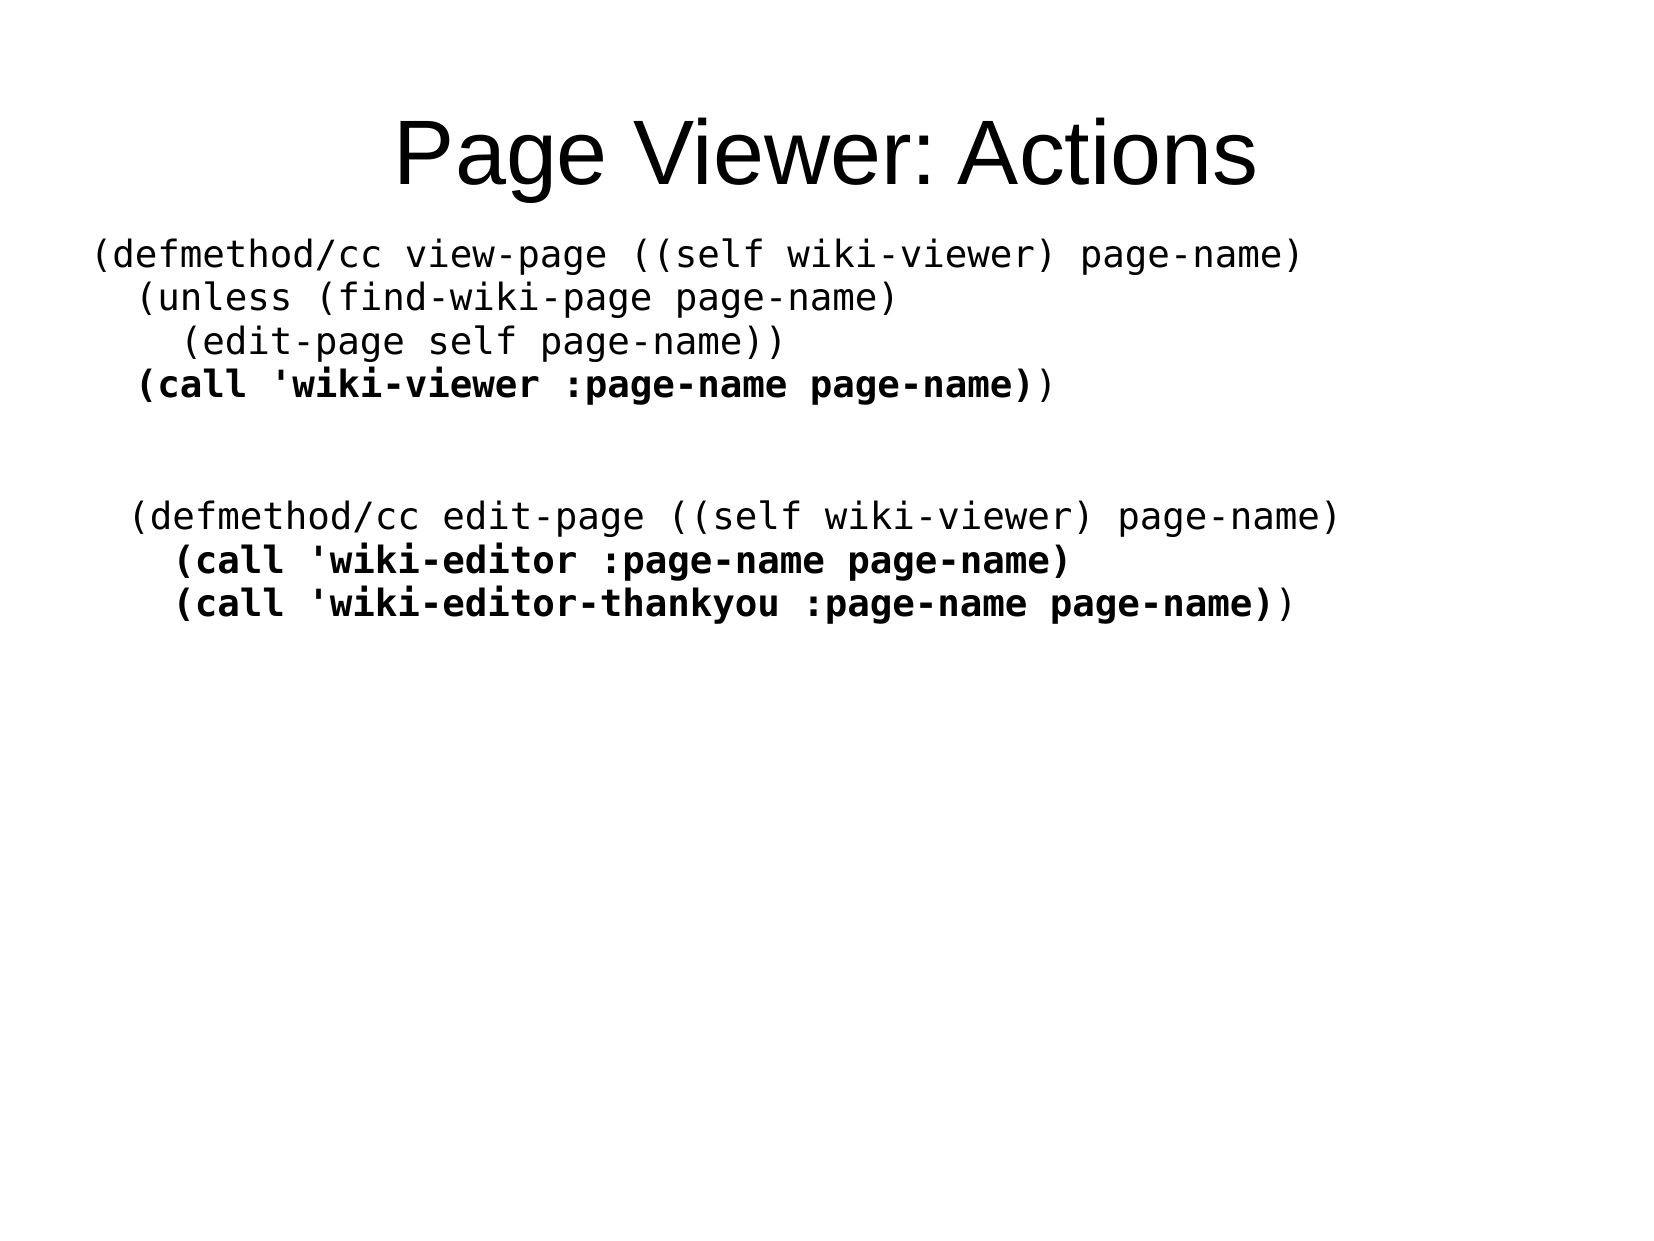

# Page Viewer: Actions
(defmethod/cc view-page ((self wiki-viewer) page-name)
 (unless (find-wiki-page page-name)
 (edit-page self page-name))
 (call 'wiki-viewer :page-name page-name))
(defmethod/cc edit-page ((self wiki-viewer) page-name)
 (call 'wiki-editor :page-name page-name)
 (call 'wiki-editor-thankyou :page-name page-name))